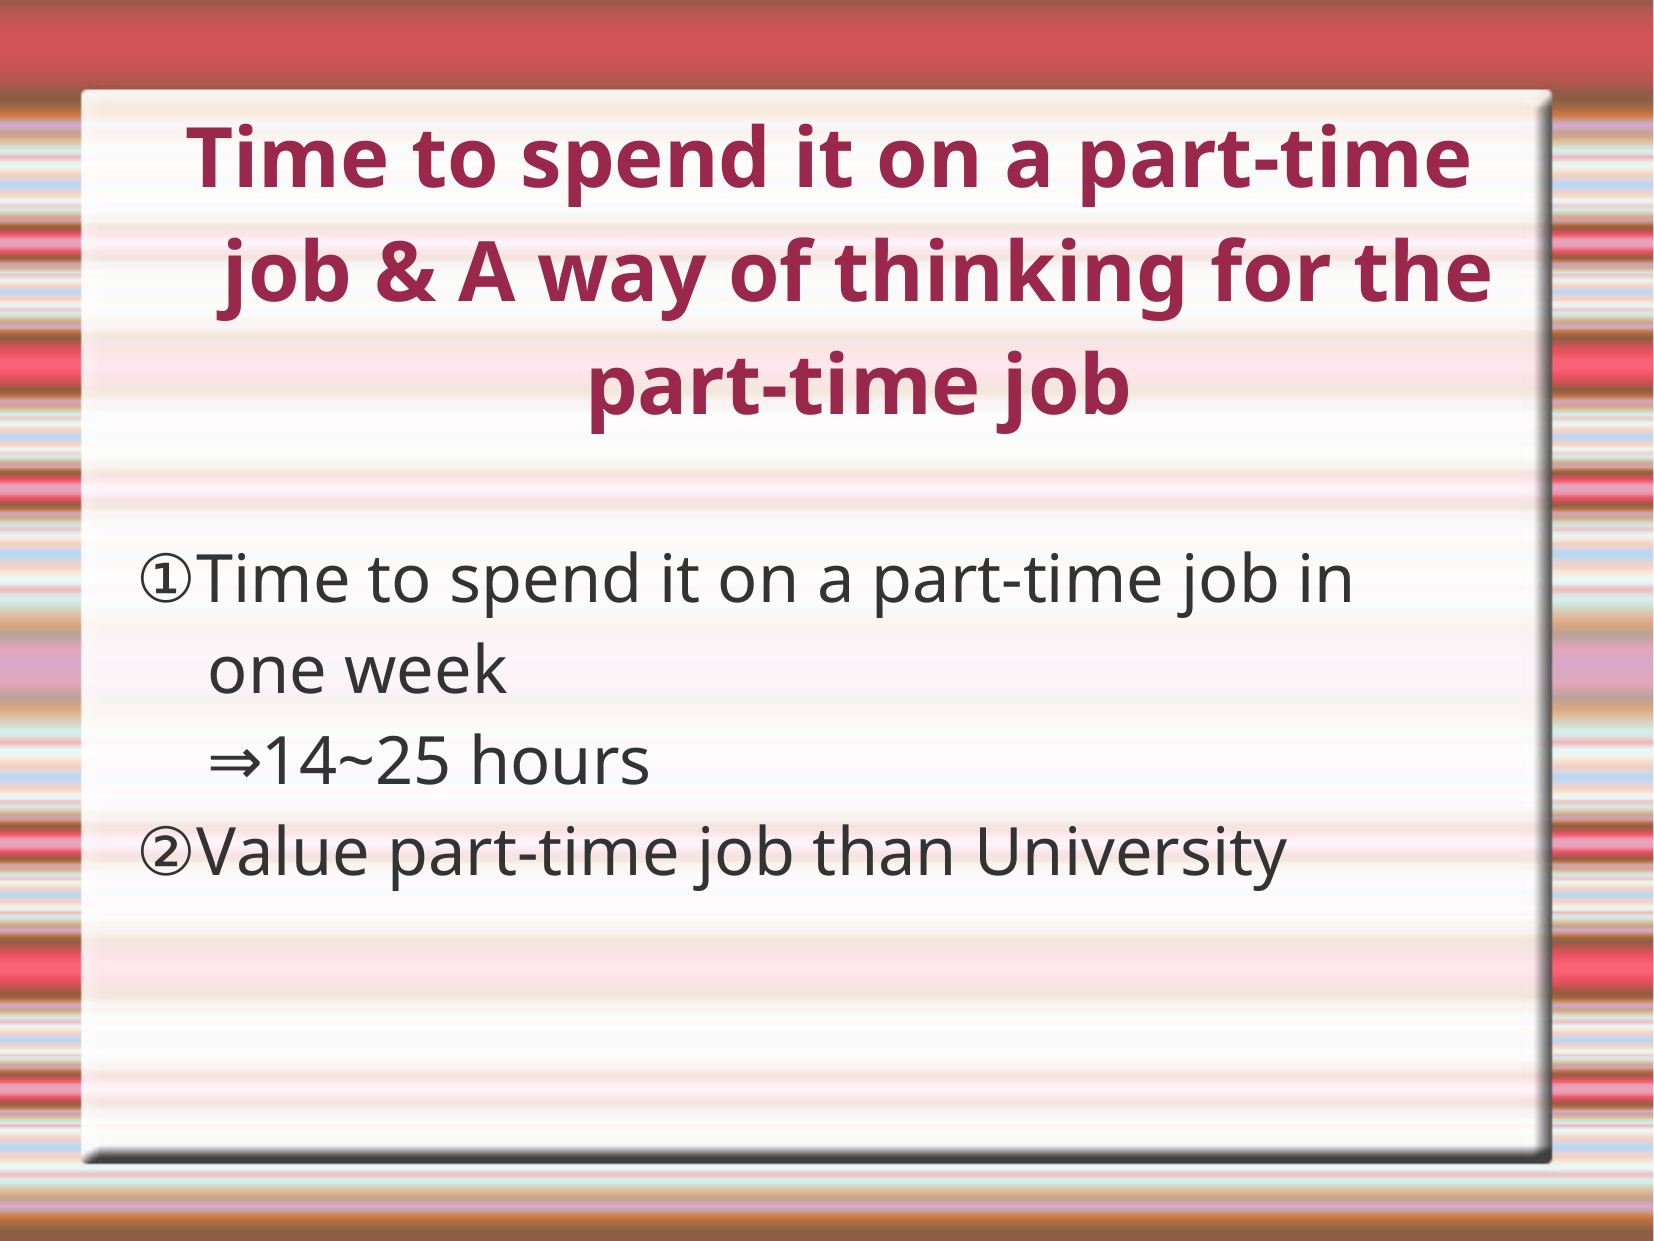

# Time to spend it on a part-time job & A way of thinking for the part-time job
①Time to spend it on a part-time job in 　 one week ⇒14~25 hours
②Value part-time job than University